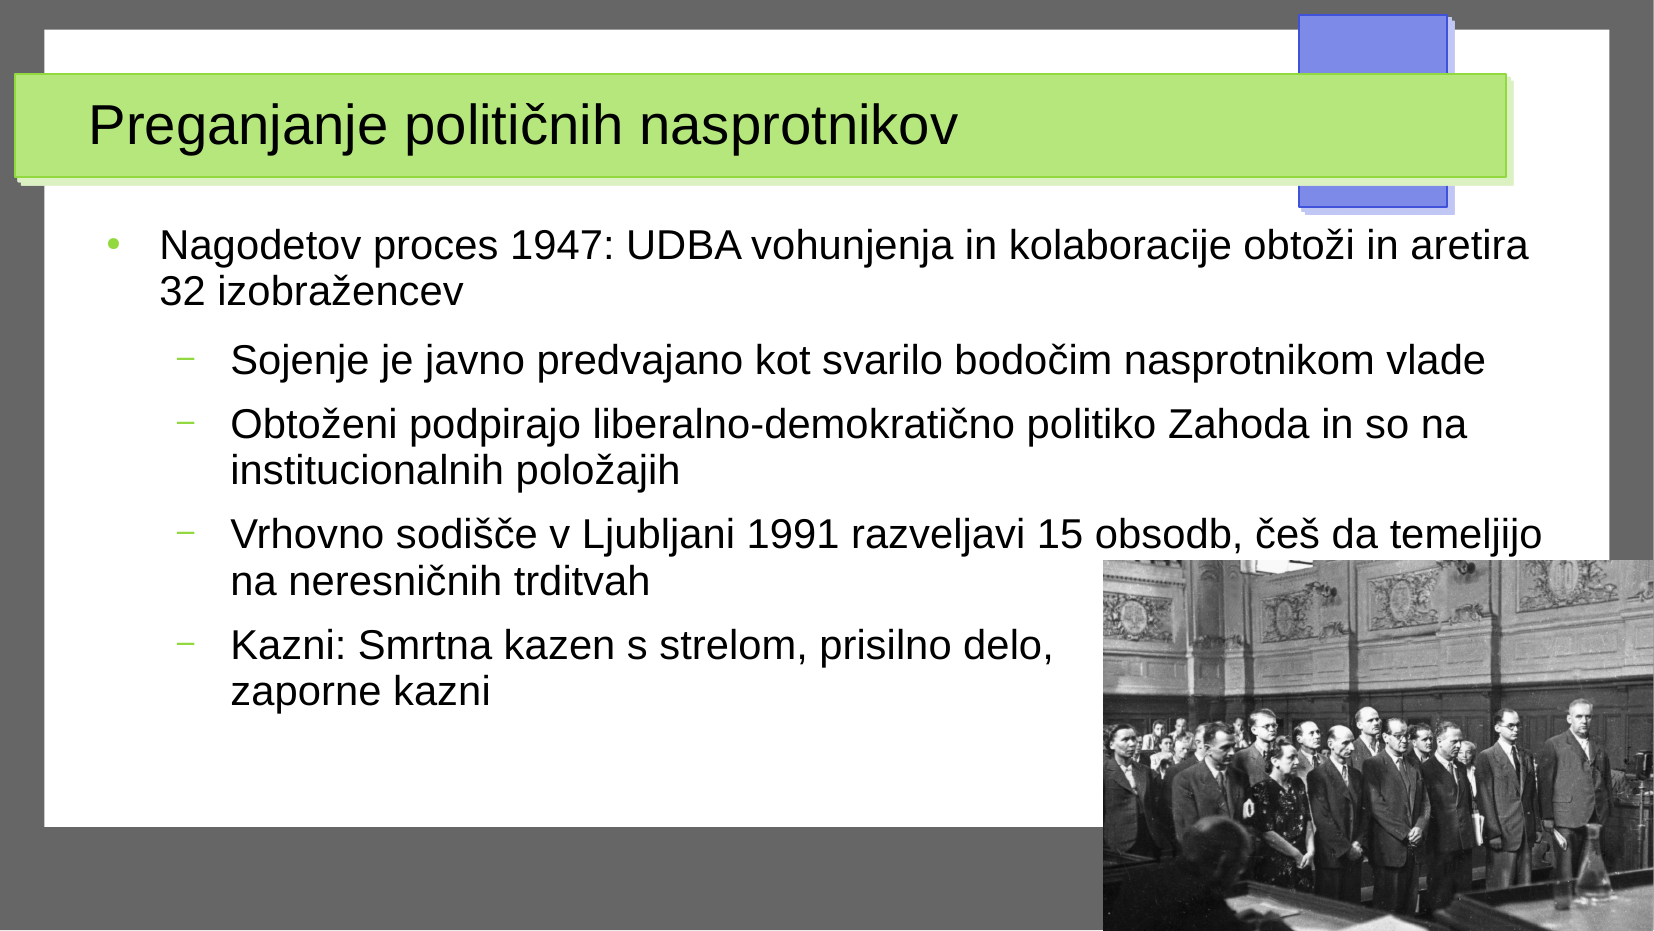

# Preganjanje političnih nasprotnikov
Nagodetov proces 1947: UDBA vohunjenja in kolaboracije obtoži in aretira 32 izobražencev
Sojenje je javno predvajano kot svarilo bodočim nasprotnikom vlade
Obtoženi podpirajo liberalno-demokratično politiko Zahoda in so na institucionalnih položajih
Vrhovno sodišče v Ljubljani 1991 razveljavi 15 obsodb, češ da temeljijo na neresničnih trditvah
Kazni: Smrtna kazen s strelom, prisilno delo,
zaporne kazni